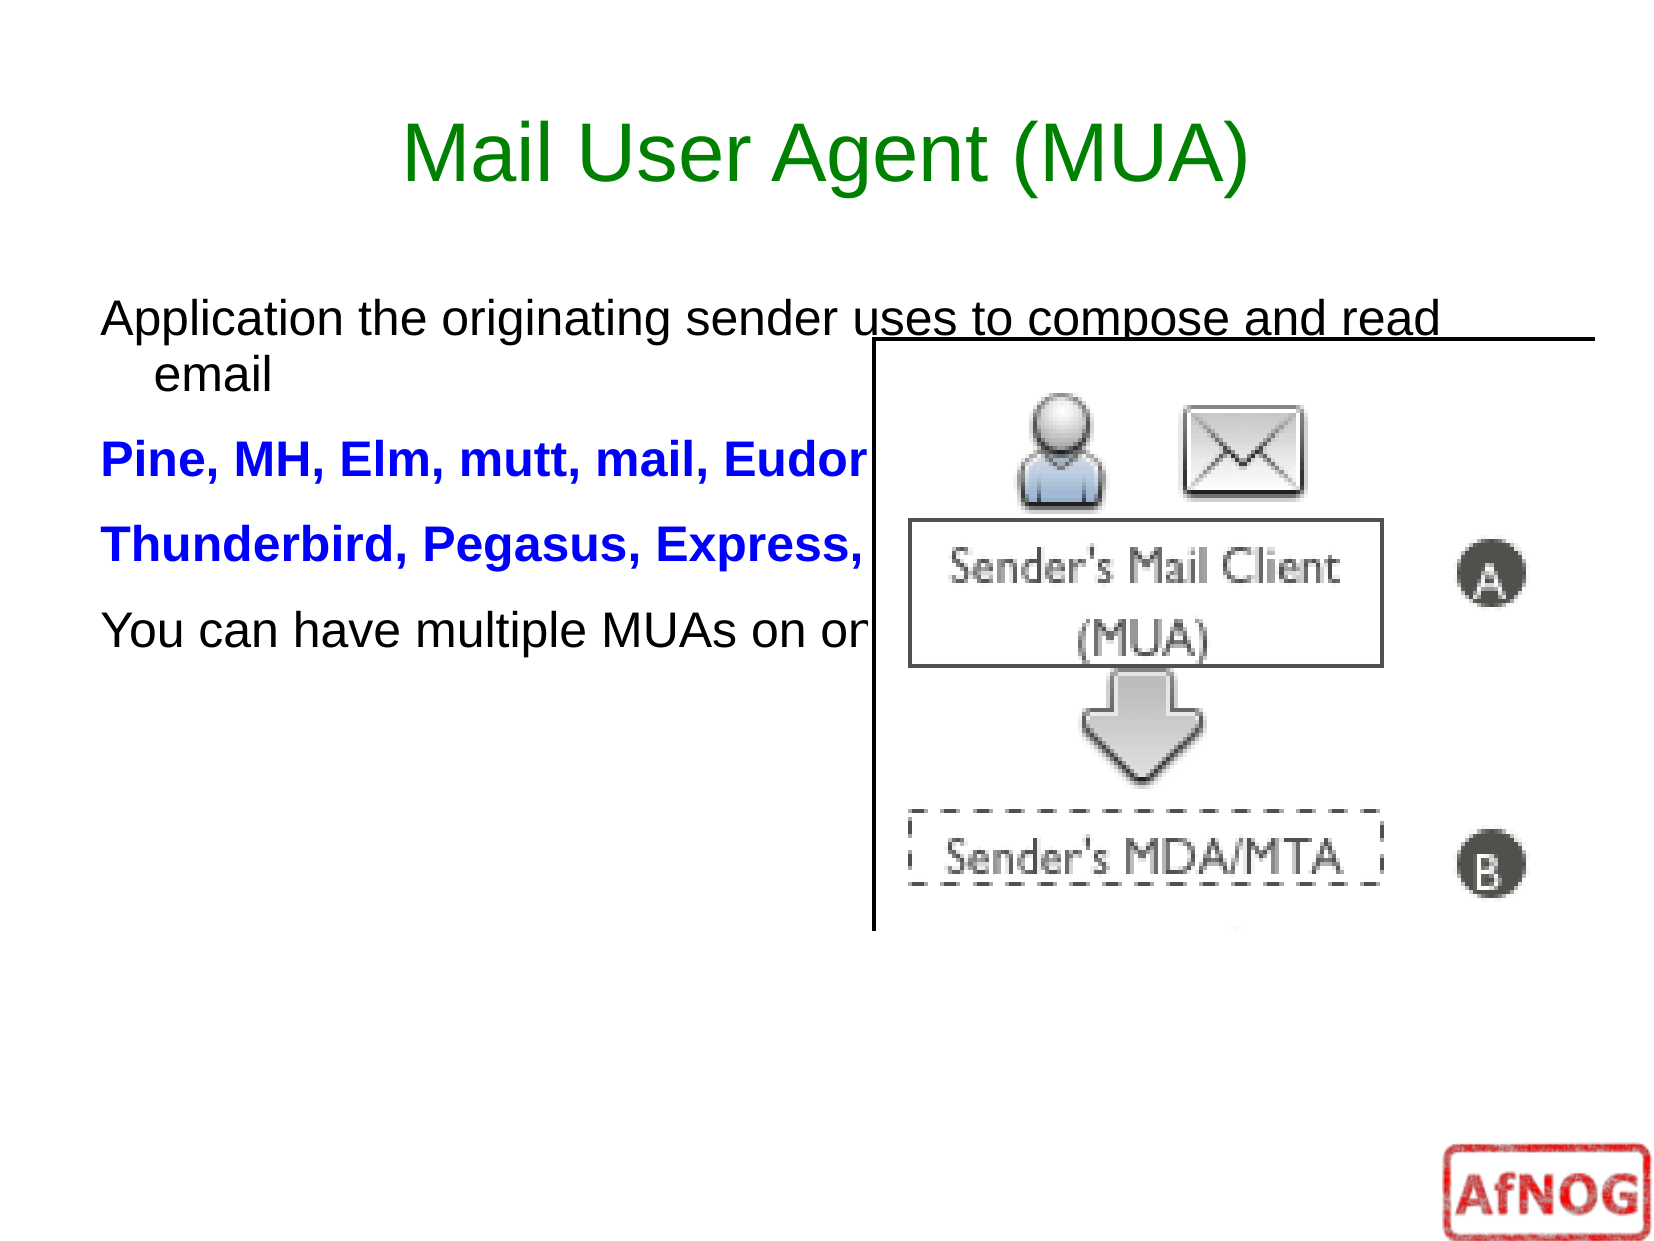

# Mail User Agent (MUA)
Application the originating sender uses to compose and read email
Pine, MH, Elm, mutt, mail, Eudora, Marcel, Mailstrom,
Thunderbird, Pegasus, Express, Netscape, Outlook, ...
You can have multiple MUAs on one system - end user choice